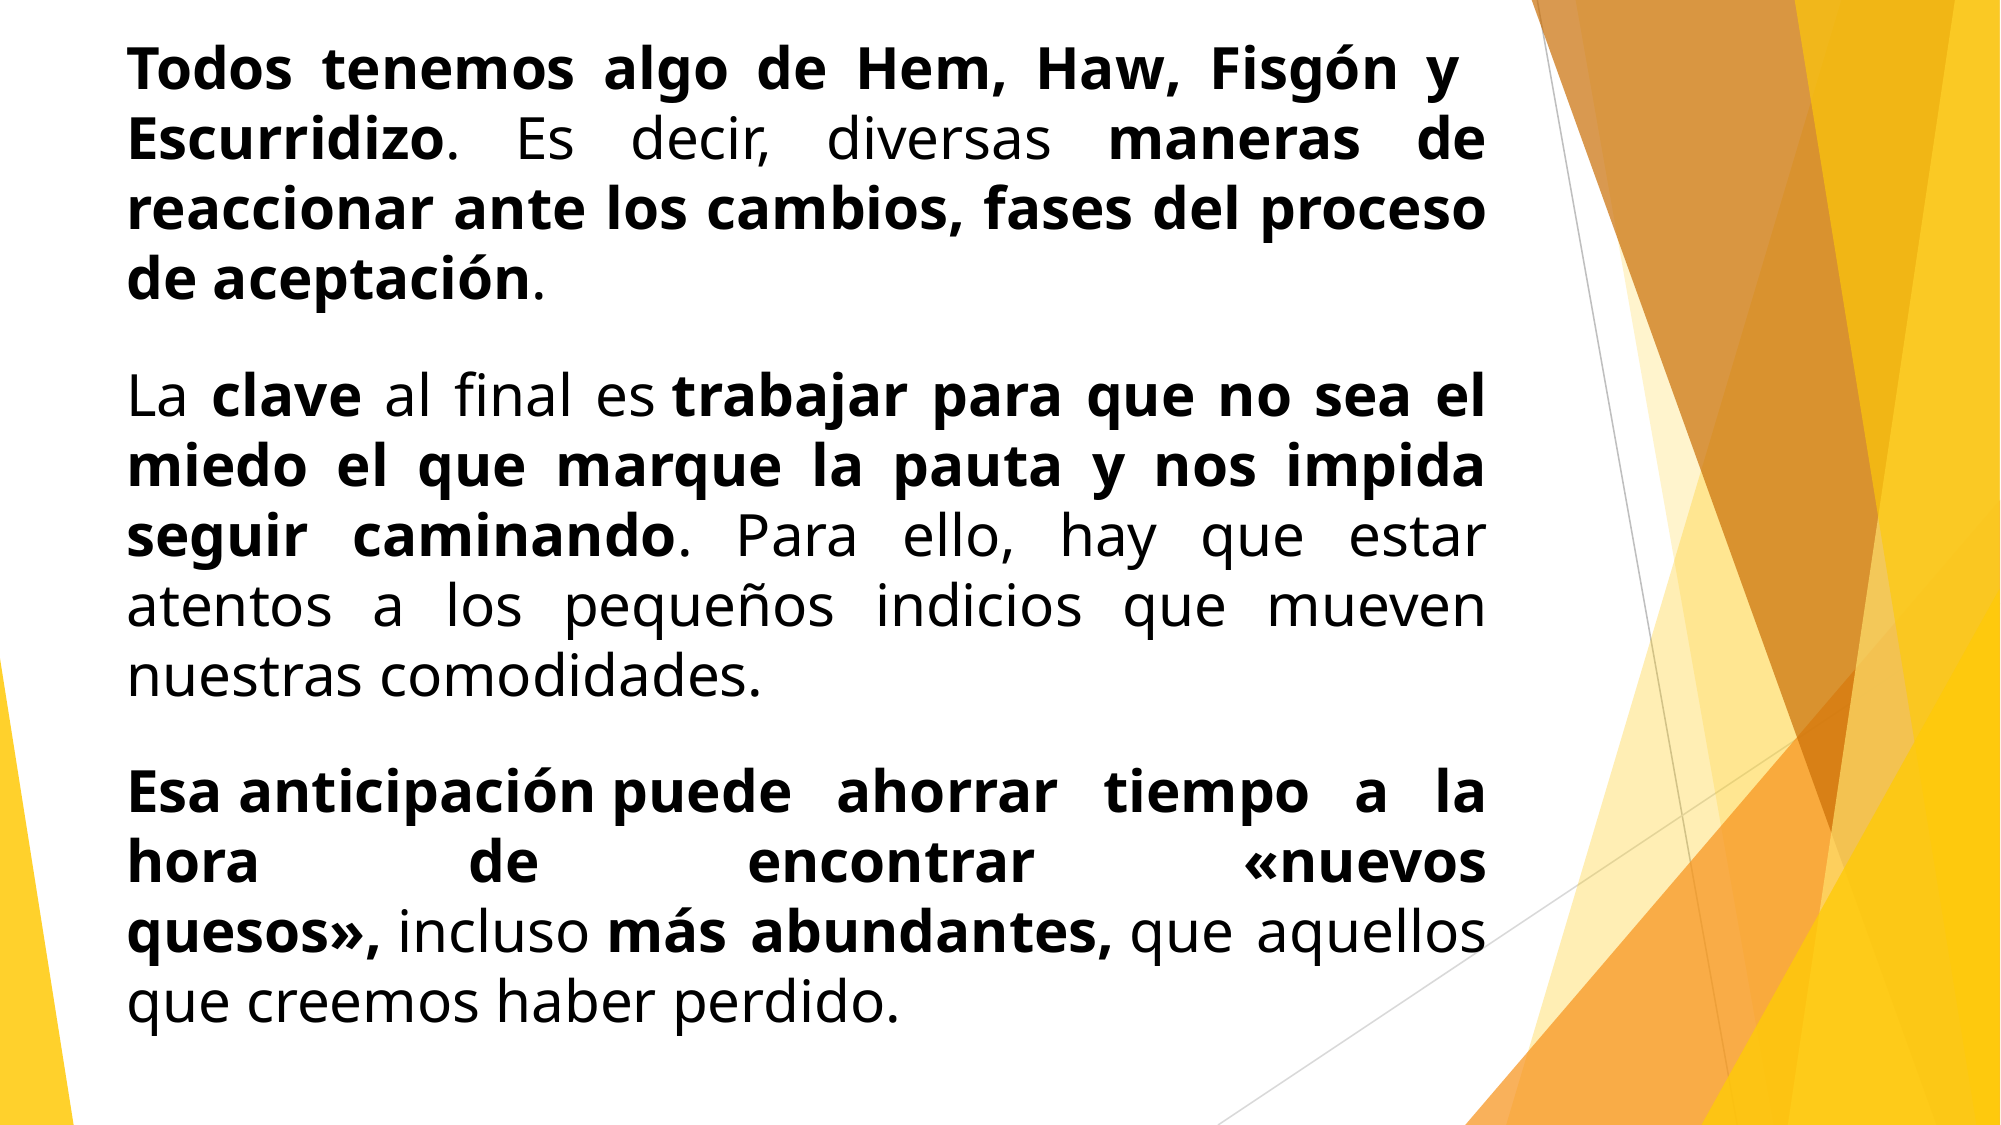

Todos tenemos algo de Hem, Haw, Fisgón y Escurridizo. Es decir, diversas maneras de reaccionar ante los cambios, fases del proceso de aceptación.
La clave al final es trabajar para que no sea el miedo el que marque la pauta y nos impida seguir caminando. Para ello, hay que estar atentos a los pequeños indicios que mueven nuestras comodidades.
Esa anticipación puede ahorrar tiempo a la hora de encontrar «nuevos quesos», incluso más abundantes, que aquellos que creemos haber perdido.